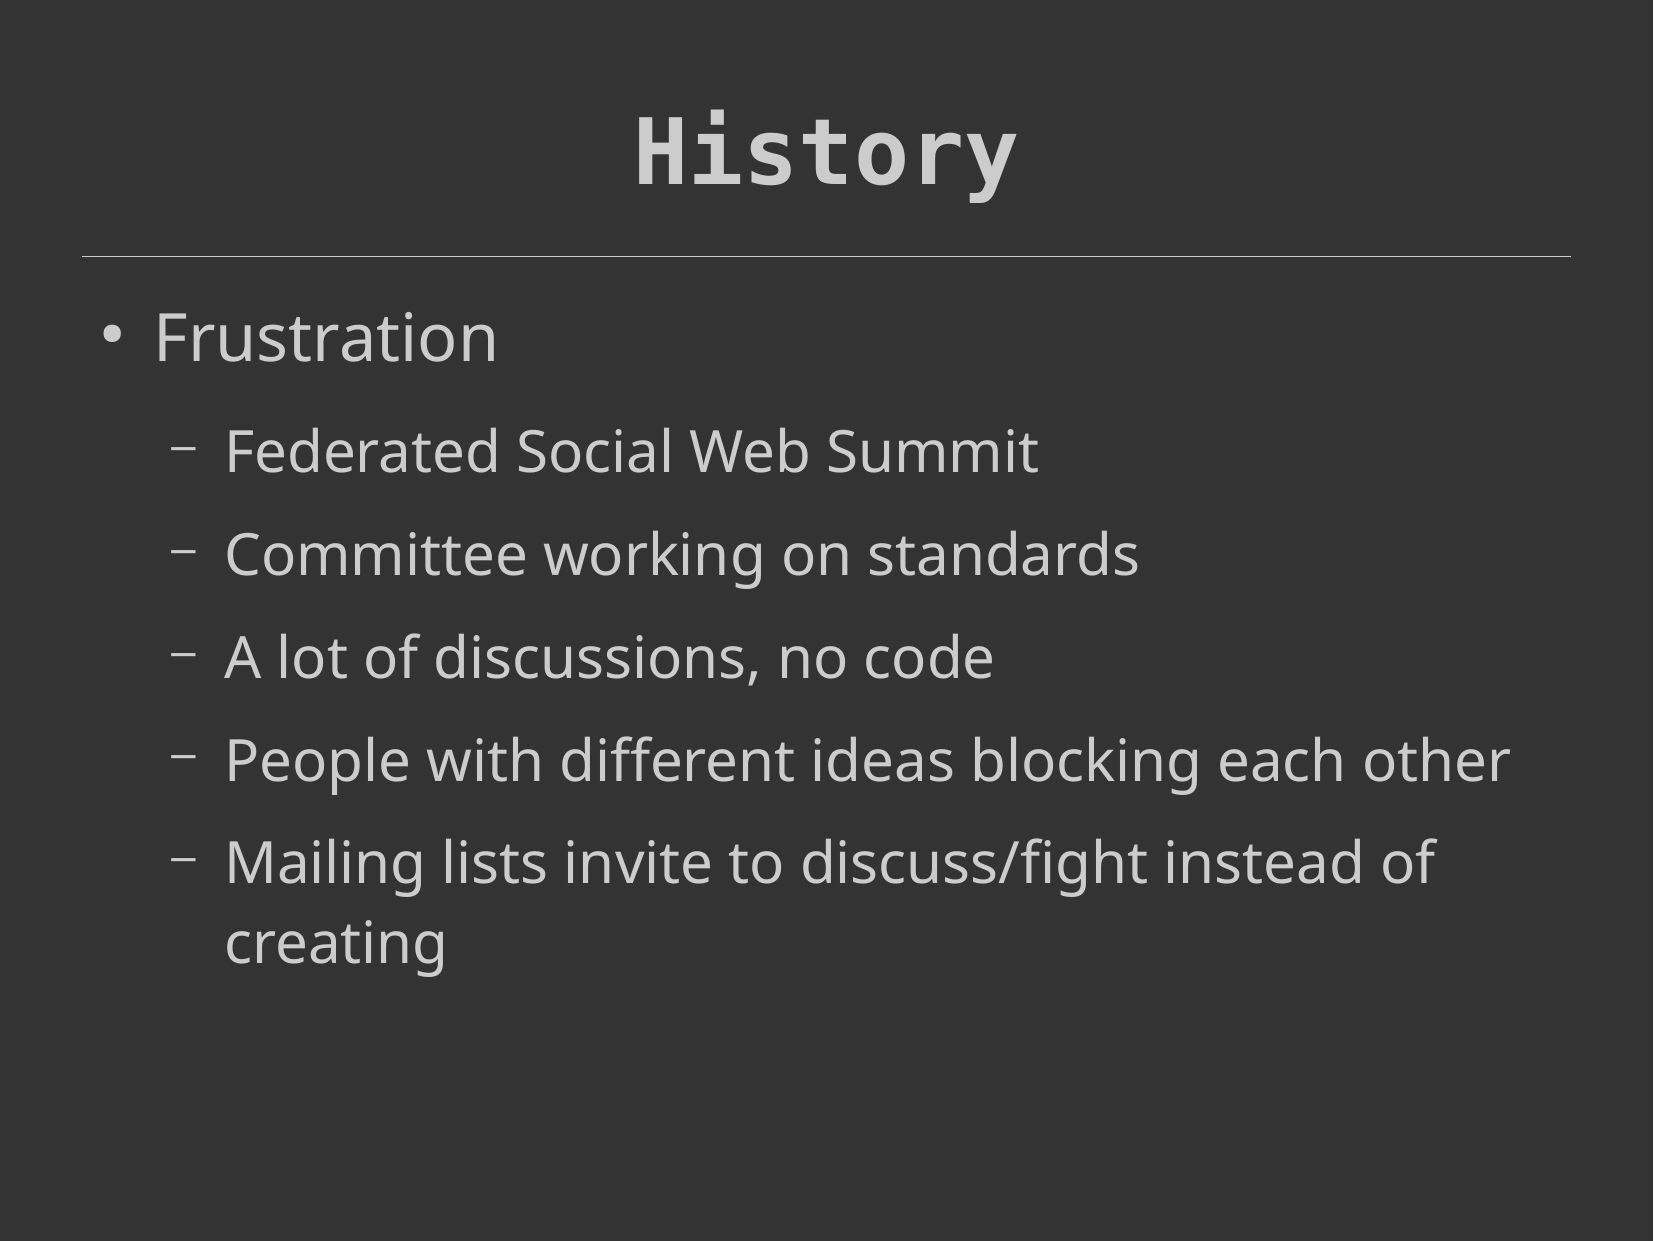

# History
Frustration
Federated Social Web Summit
Committee working on standards
A lot of discussions, no code
People with different ideas blocking each other
Mailing lists invite to discuss/fight instead of creating